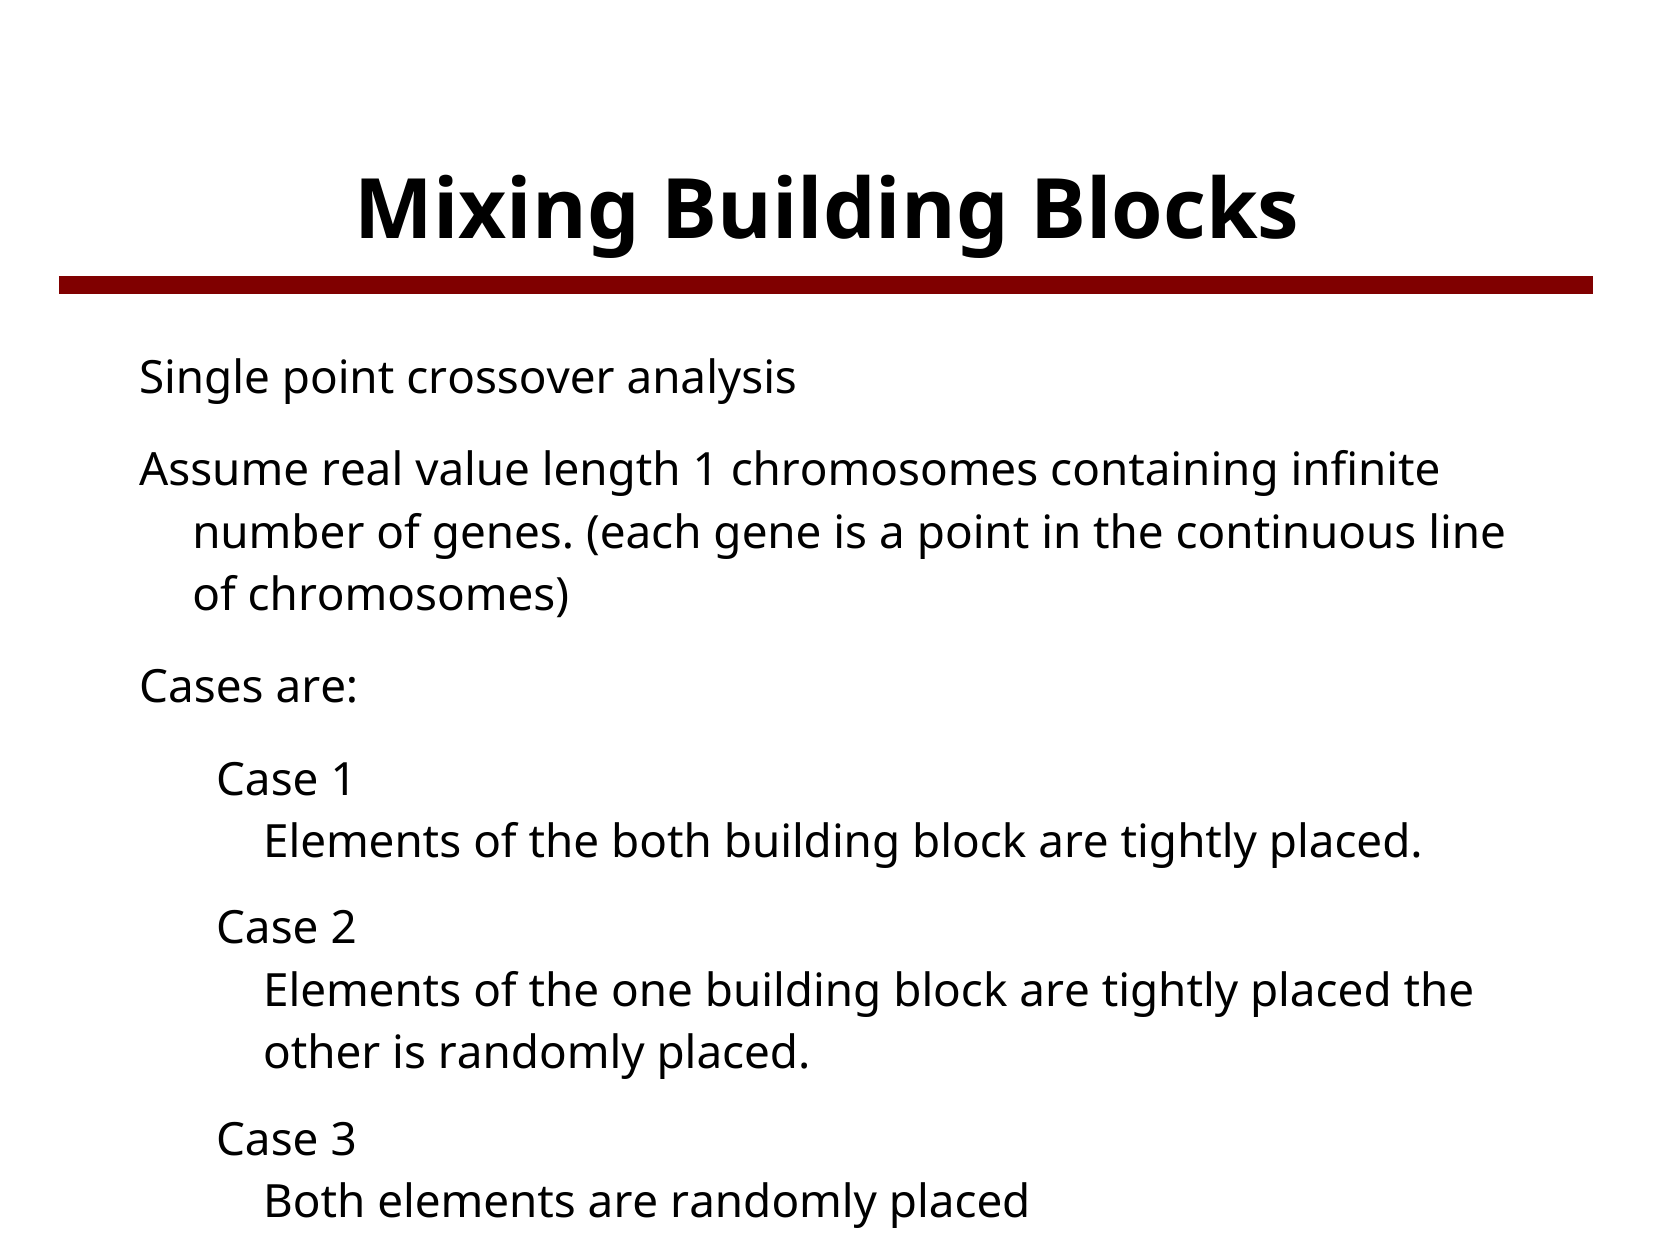

# Mixing Building Blocks
Single point crossover analysis
Assume real value length 1 chromosomes containing infinite number of genes. (each gene is a point in the continuous line of chromosomes)
Cases are:
Case 1
Elements of the both building block are tightly placed.
Case 2
Elements of the one building block are tightly placed the other is randomly placed.
Case 3
Both elements are randomly placed